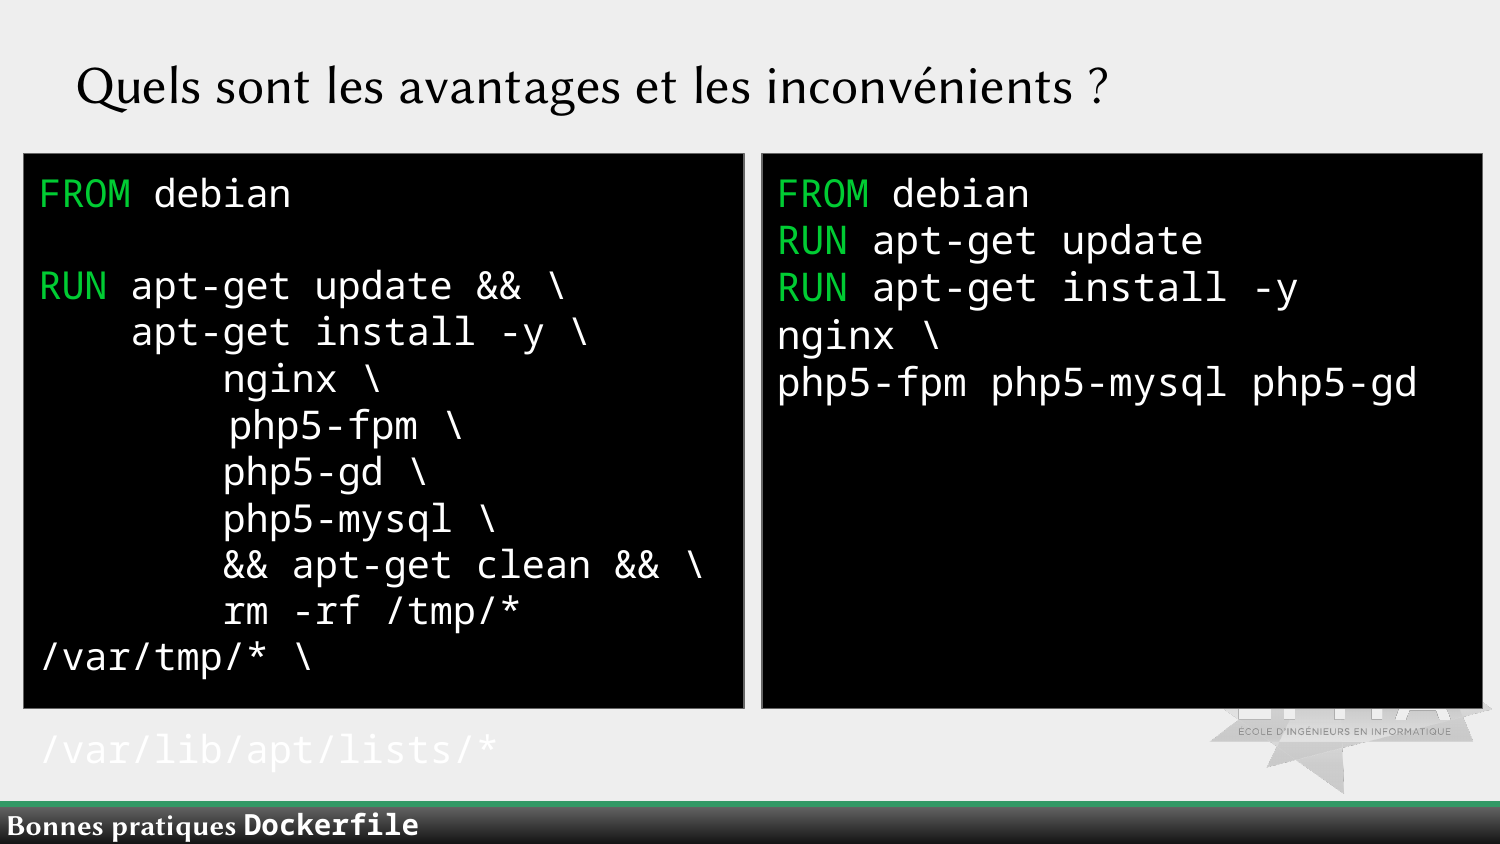

Quels sont les avantages et les inconvénients ?
FROM debian
RUN apt-get update && \
 apt-get install -y \
 nginx \
 php5-fpm \
 php5-gd \
 php5-mysql \
 && apt-get clean && \
 rm -rf /tmp/* /var/tmp/* \
 /var/lib/apt/lists/*
FROM debian
RUN apt-get update
RUN apt-get install -y nginx \
php5-fpm php5-mysql php5-gd
# Bonnes pratiques Dockerfile